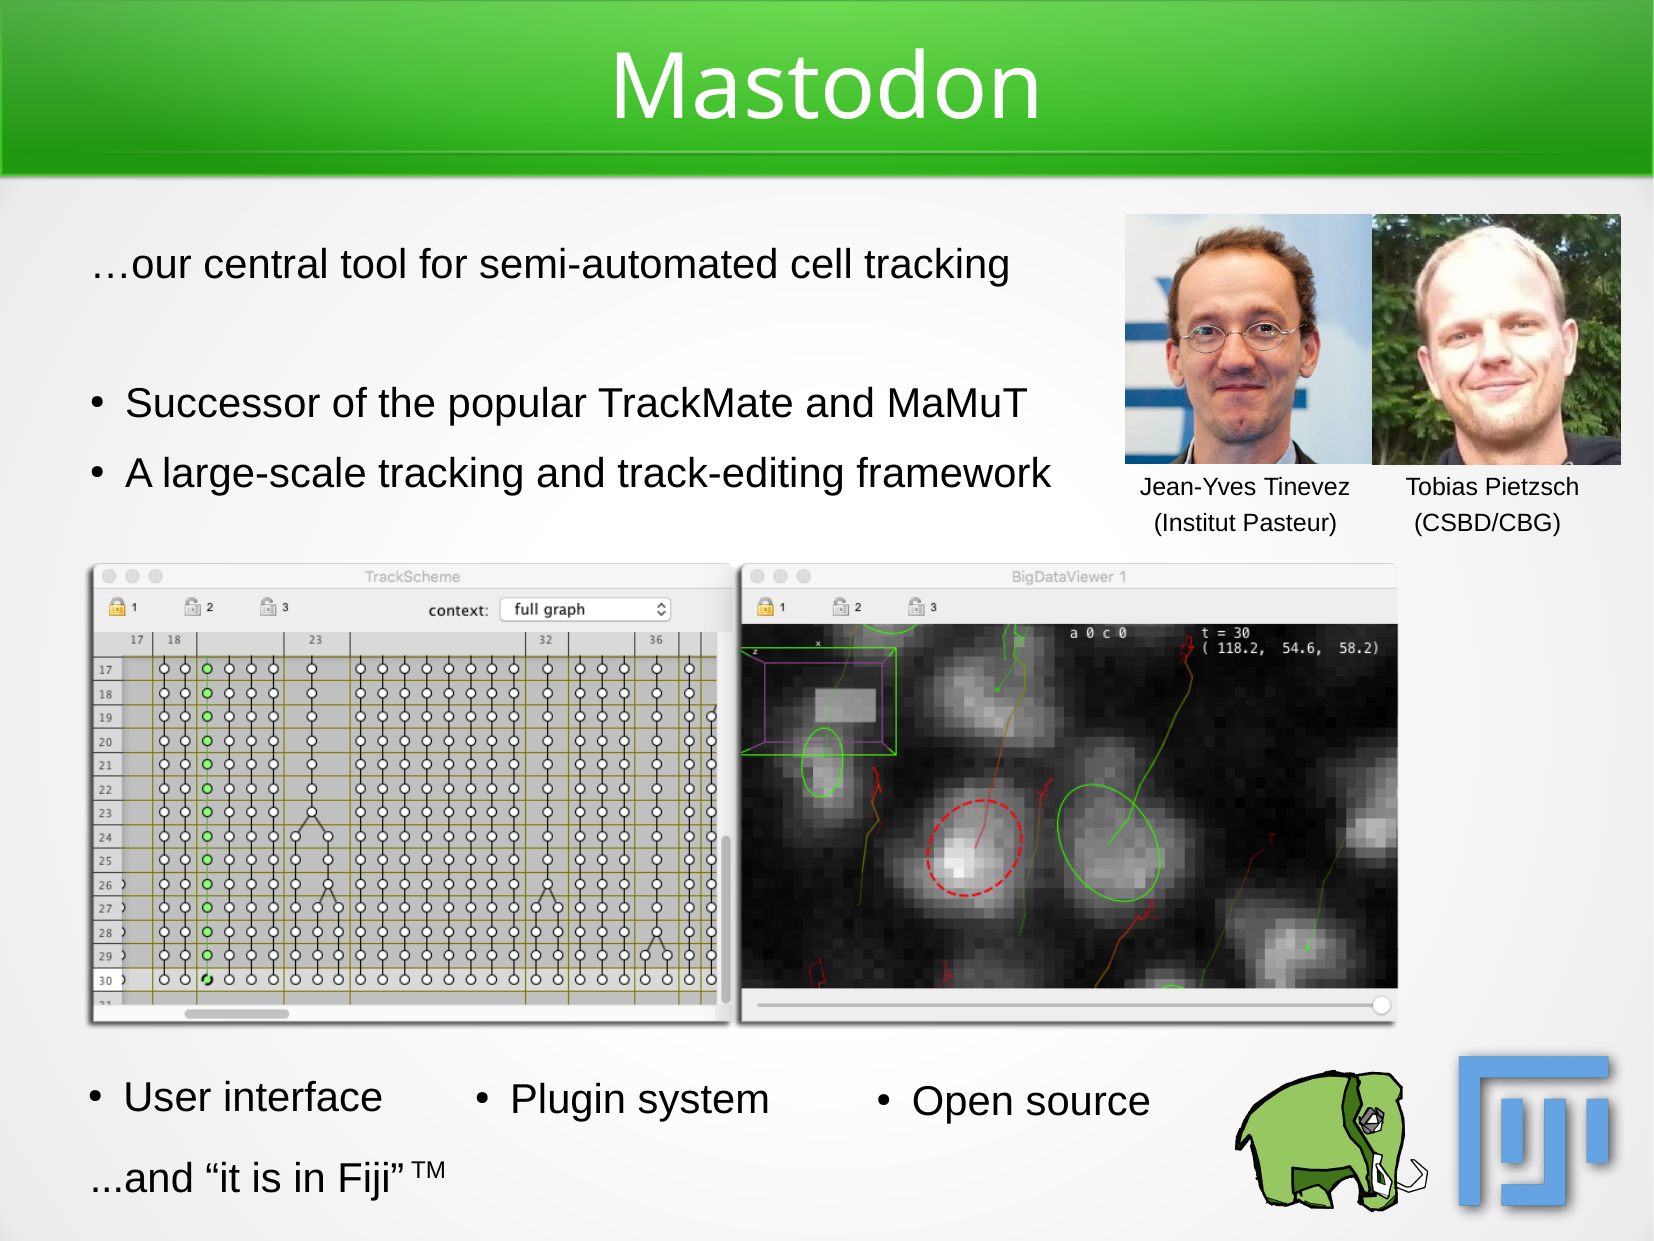

# Mastodon
…our central tool for semi-automated cell tracking
Successor of the popular TrackMate and MaMuT
A large-scale tracking and track-editing framework
Jean-Yves Tinevez Tobias Pietzsch
 (Institut Pasteur) (CSBD/CBG)
User interface
Plugin system
Open source
...and “it is in Fiji” TM